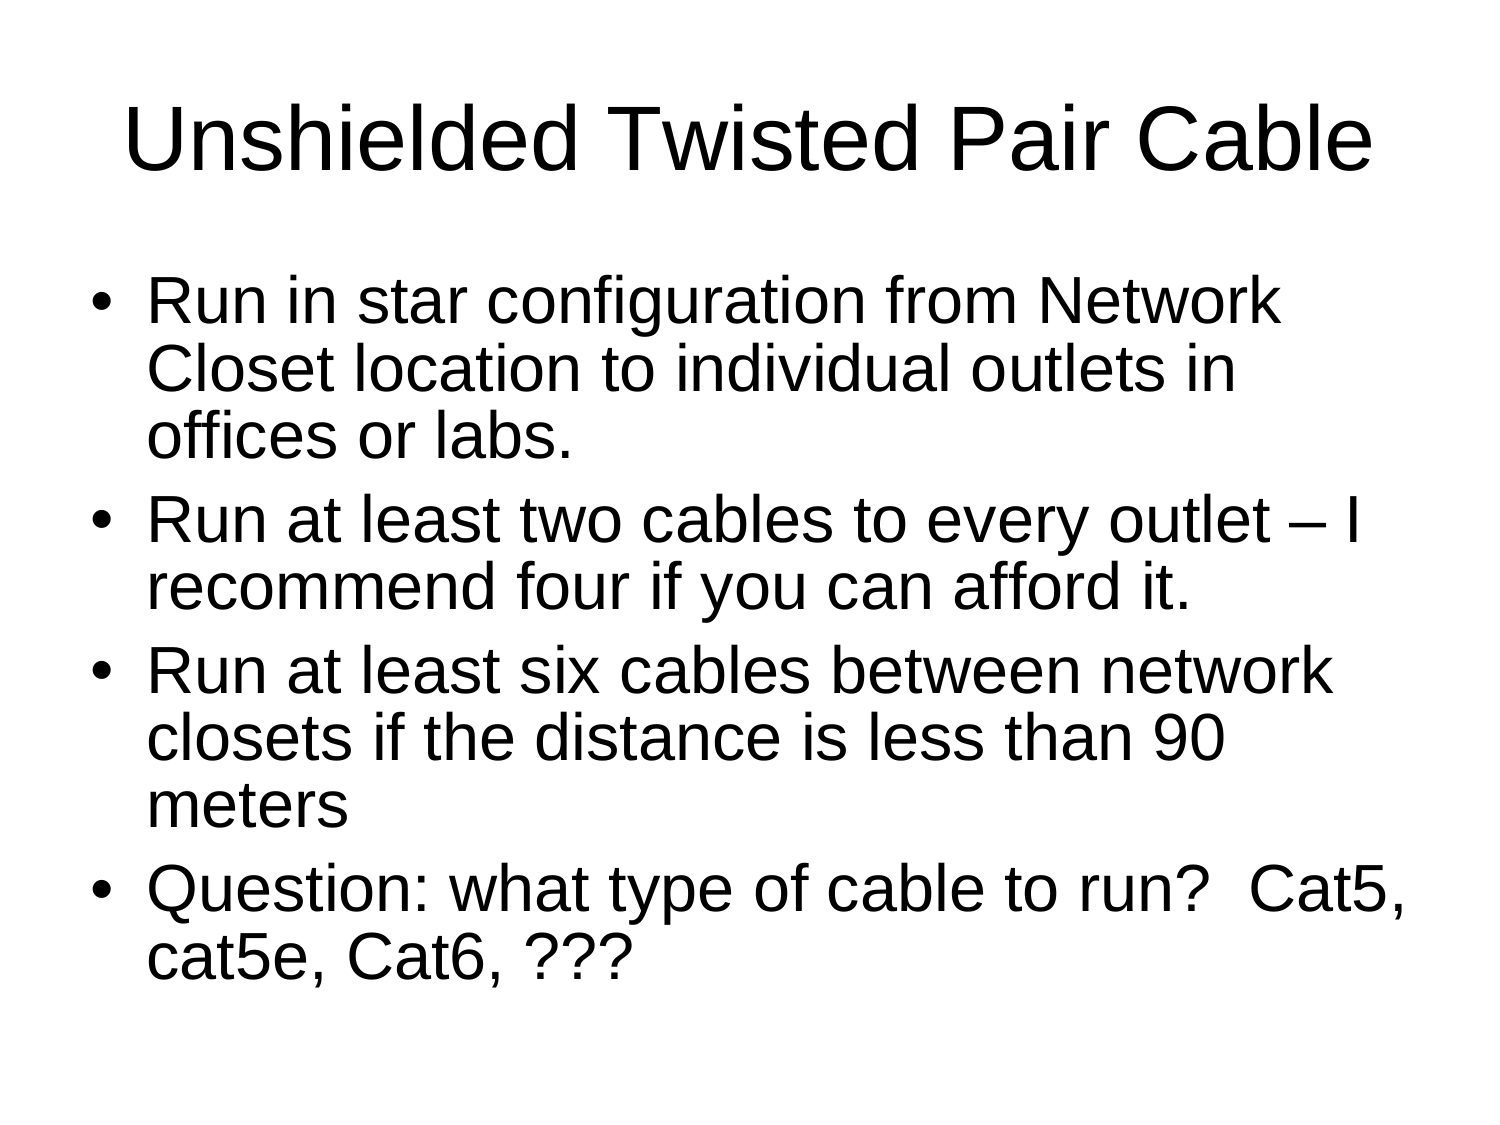

# Unshielded Twisted Pair Cable
Run in star configuration from Network Closet location to individual outlets in offices or labs.
Run at least two cables to every outlet – I recommend four if you can afford it.
Run at least six cables between network closets if the distance is less than 90 meters
Question: what type of cable to run? Cat5, cat5e, Cat6, ???